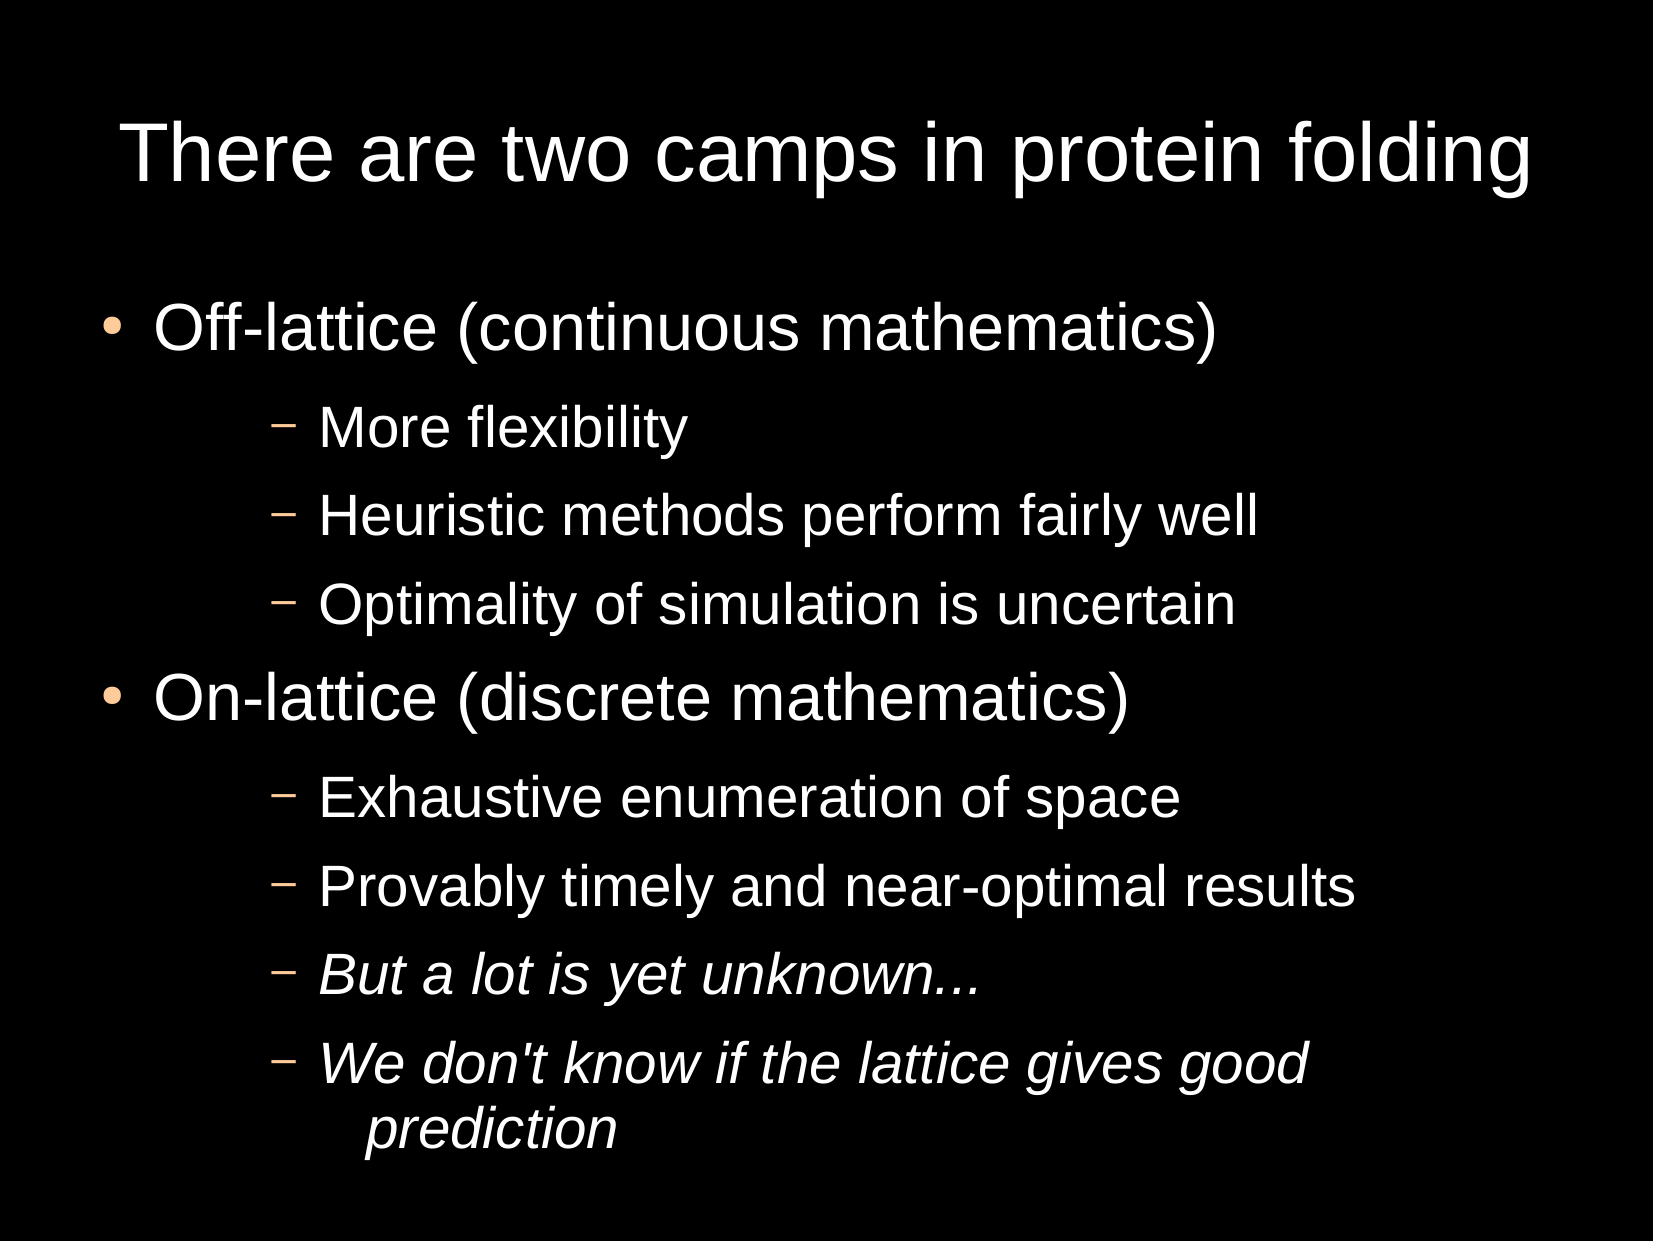

# There are two camps in protein folding
Off-lattice (continuous mathematics)
More flexibility
Heuristic methods perform fairly well
Optimality of simulation is uncertain
On-lattice (discrete mathematics)
Exhaustive enumeration of space
Provably timely and near-optimal results
But a lot is yet unknown...
We don't know if the lattice gives good prediction